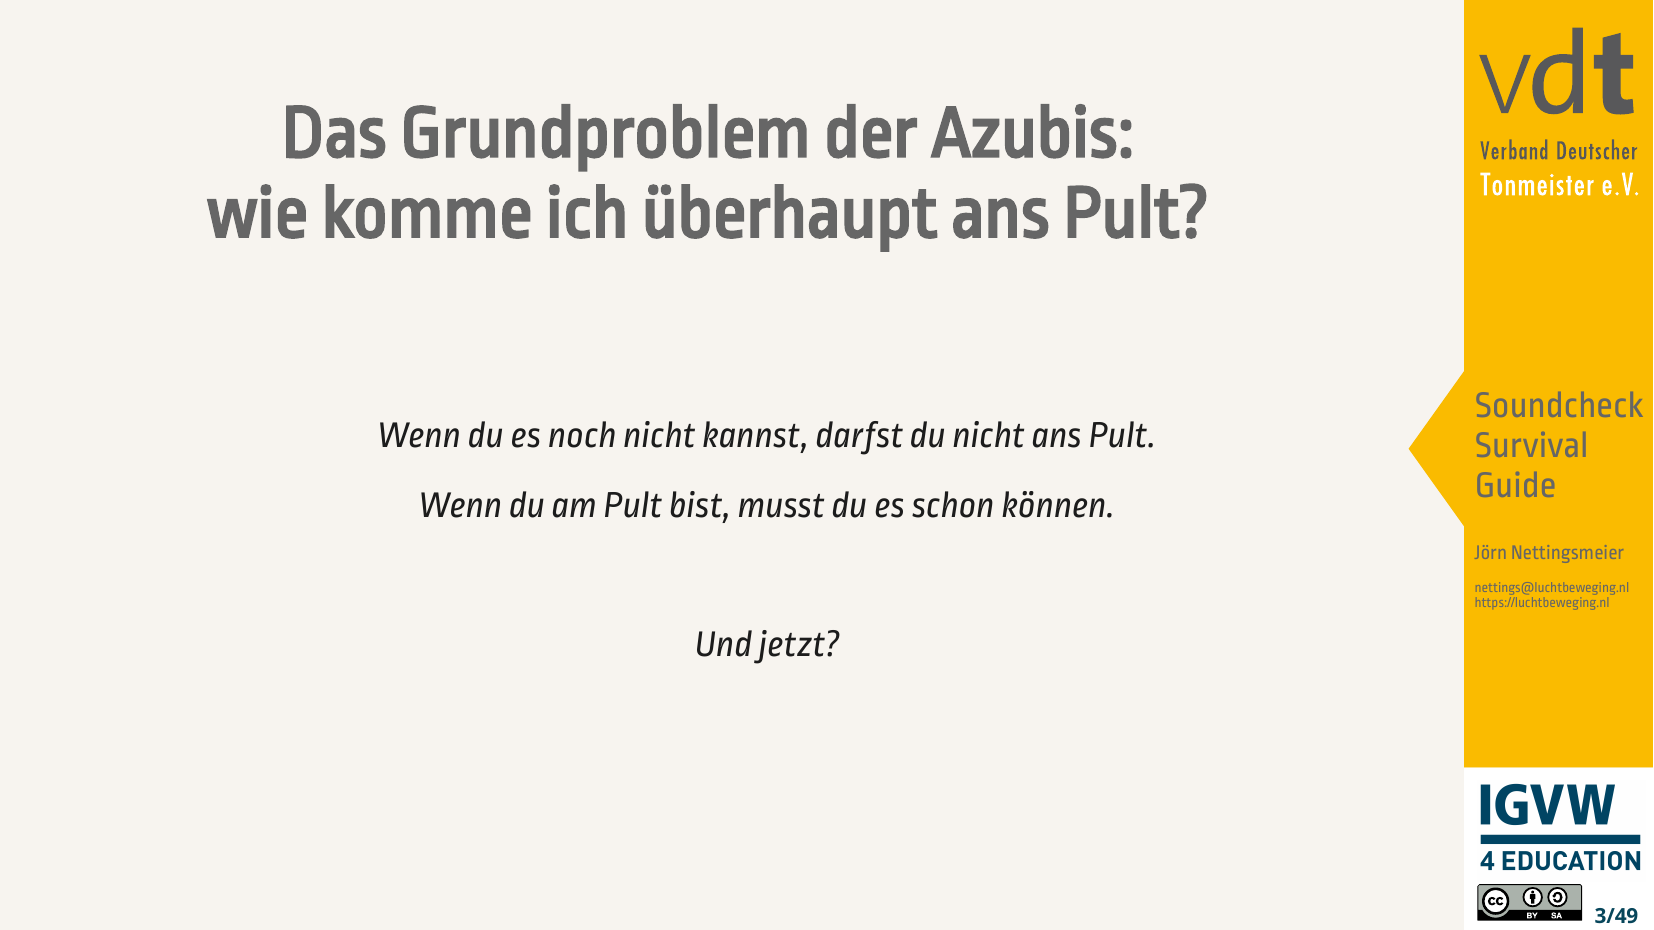

# Das Grundproblem der Azubis: wie komme ich überhaupt ans Pult?
Wenn du es noch nicht kannst, darfst du nicht ans Pult.
Wenn du am Pult bist, musst du es schon können.
Und jetzt?